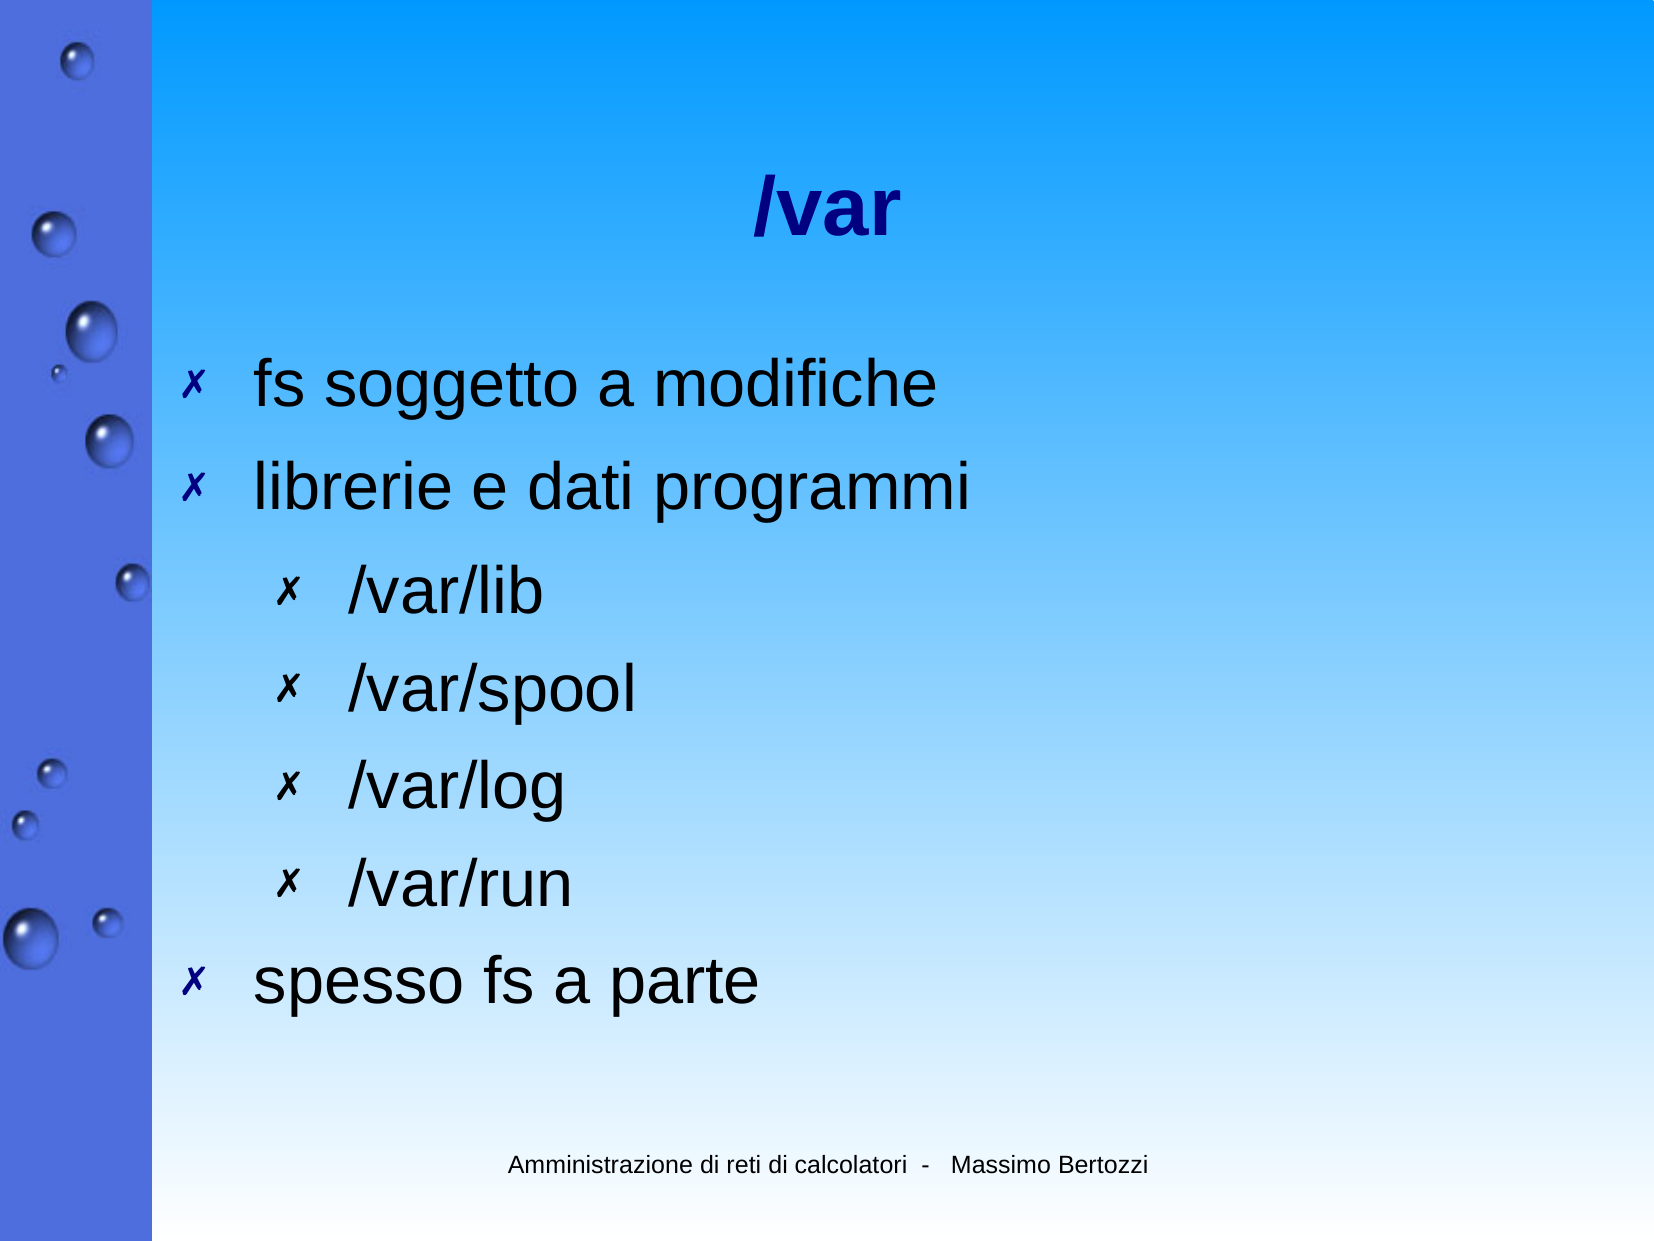

# /var
fs soggetto a modifiche
librerie e dati programmi
/var/lib
/var/spool
/var/log
/var/run
spesso fs a parte